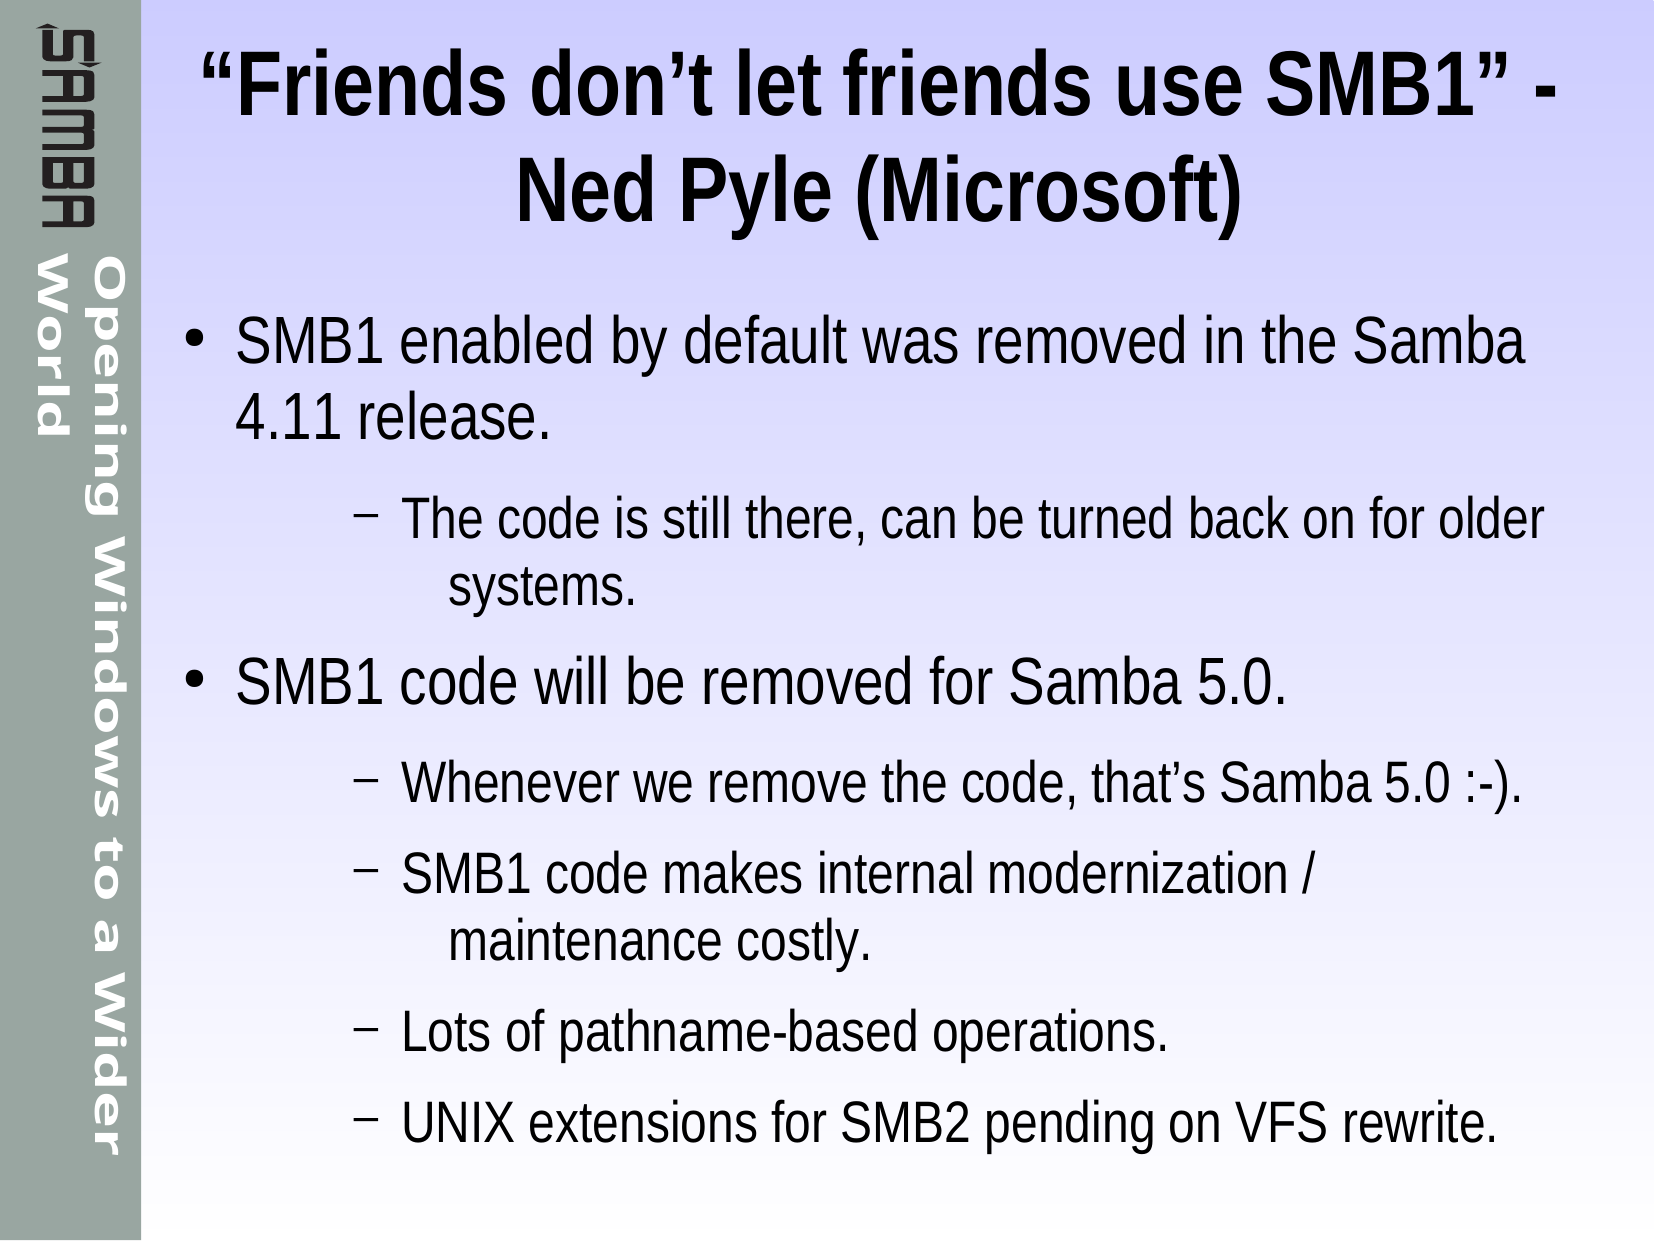

# “Friends don’t let friends use SMB1” - Ned Pyle (Microsoft)
SMB1 enabled by default was removed in the Samba 4.11 release.
The code is still there, can be turned back on for older systems.
SMB1 code will be removed for Samba 5.0.
Whenever we remove the code, that’s Samba 5.0 :-).
SMB1 code makes internal modernization / maintenance costly.
Lots of pathname-based operations.
UNIX extensions for SMB2 pending on VFS rewrite.